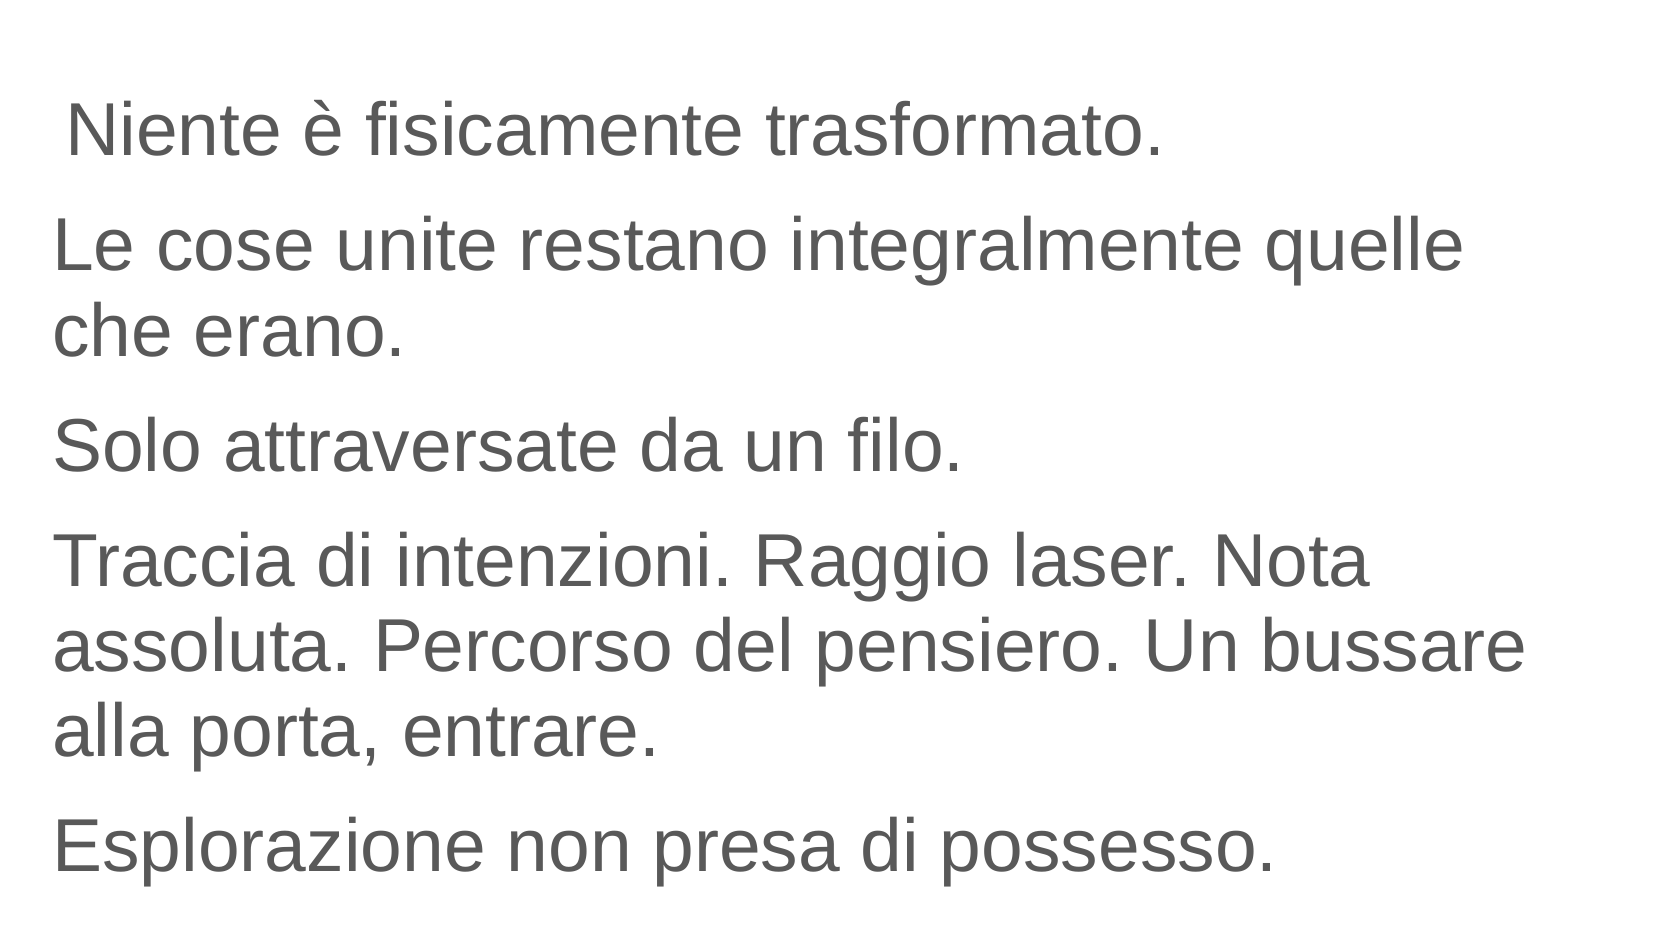

# Niente è fisicamente trasformato.
Le cose unite restano integralmente quelle che erano.
Solo attraversate da un filo.
Traccia di intenzioni. Raggio laser. Nota assoluta. Percorso del pensiero. Un bussare alla porta, entrare.
Esplorazione non presa di possesso.